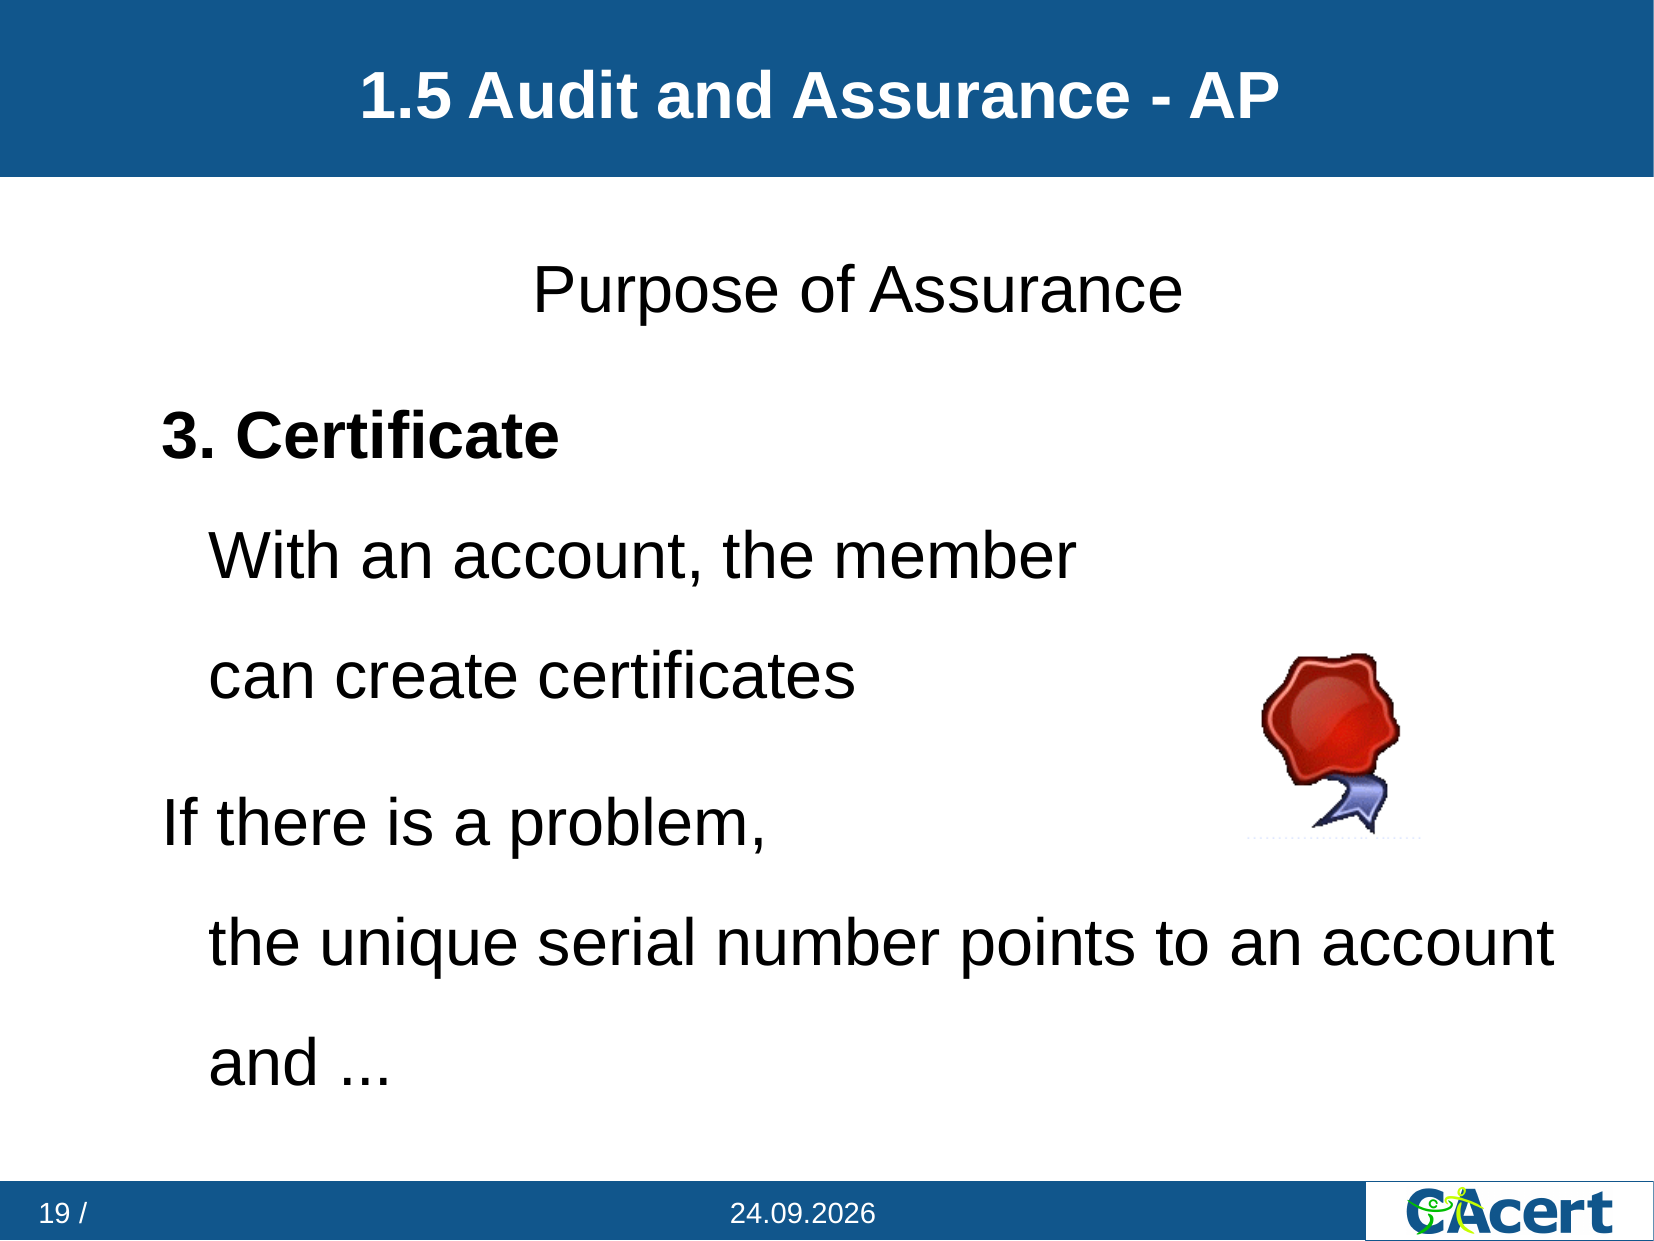

# 1.5 Audit and Assurance - AP
Purpose of Assurance
3. Certificate
With an account, the member
can create certificates
If there is a problem,
the unique serial number points to an account and ...